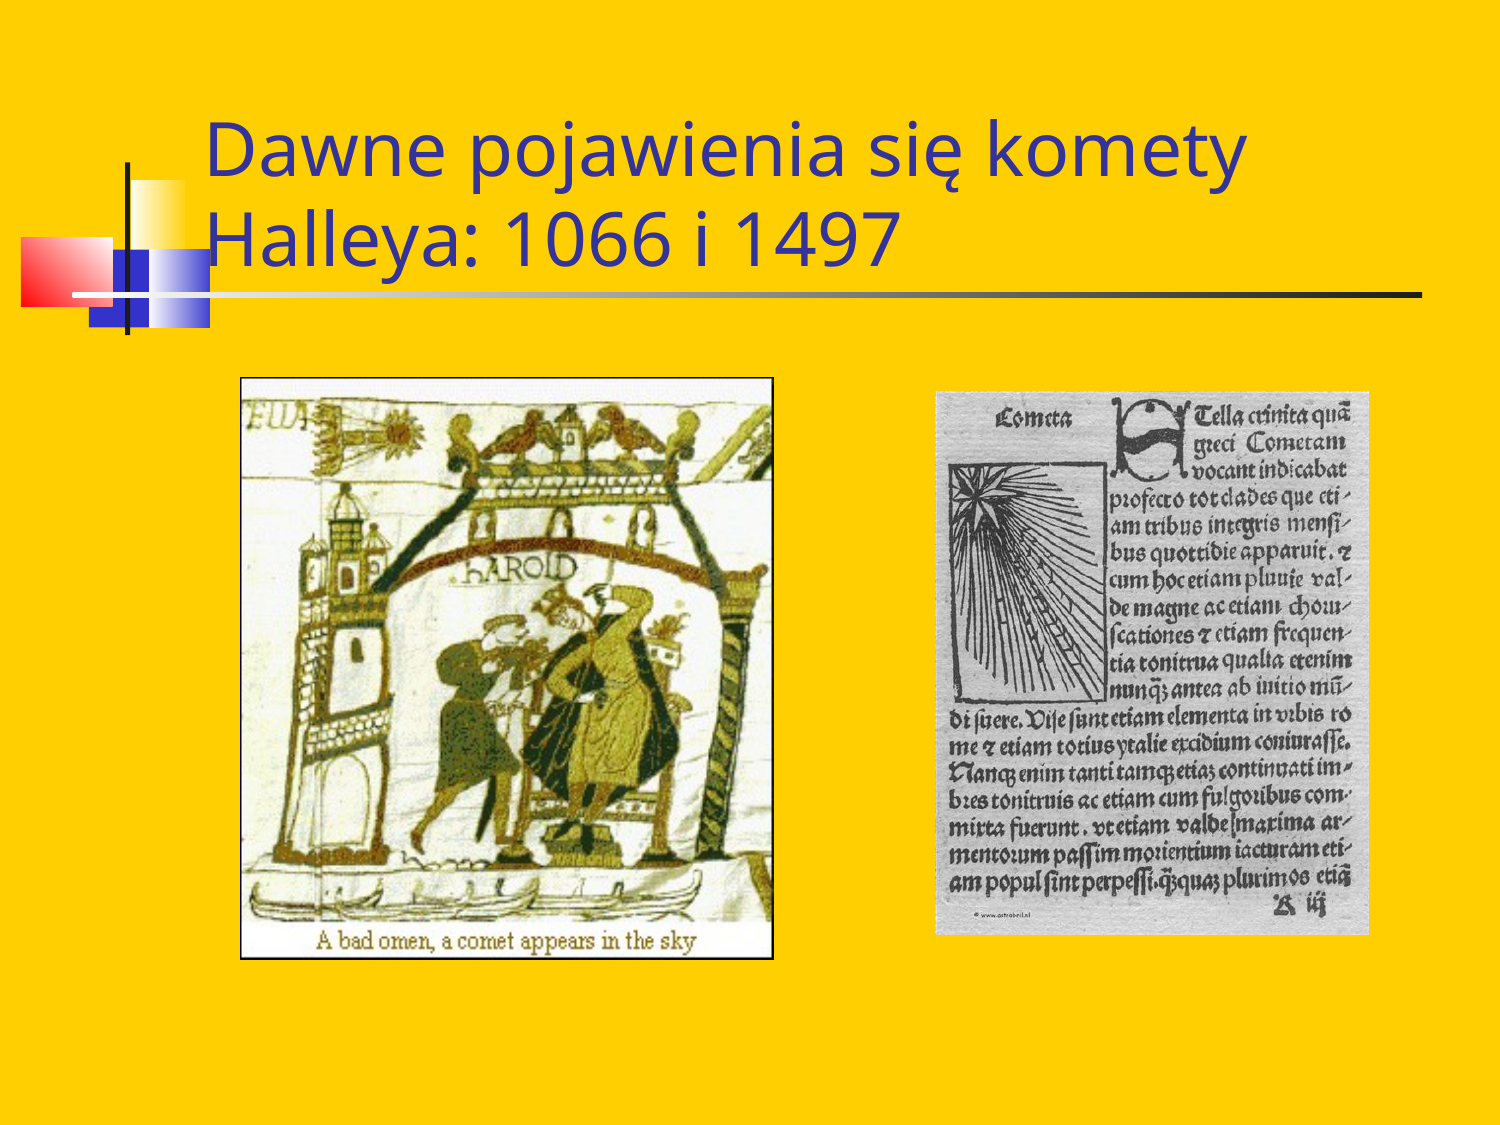

# Dawne pojawienia się komety Halleya: 1066 i 1497